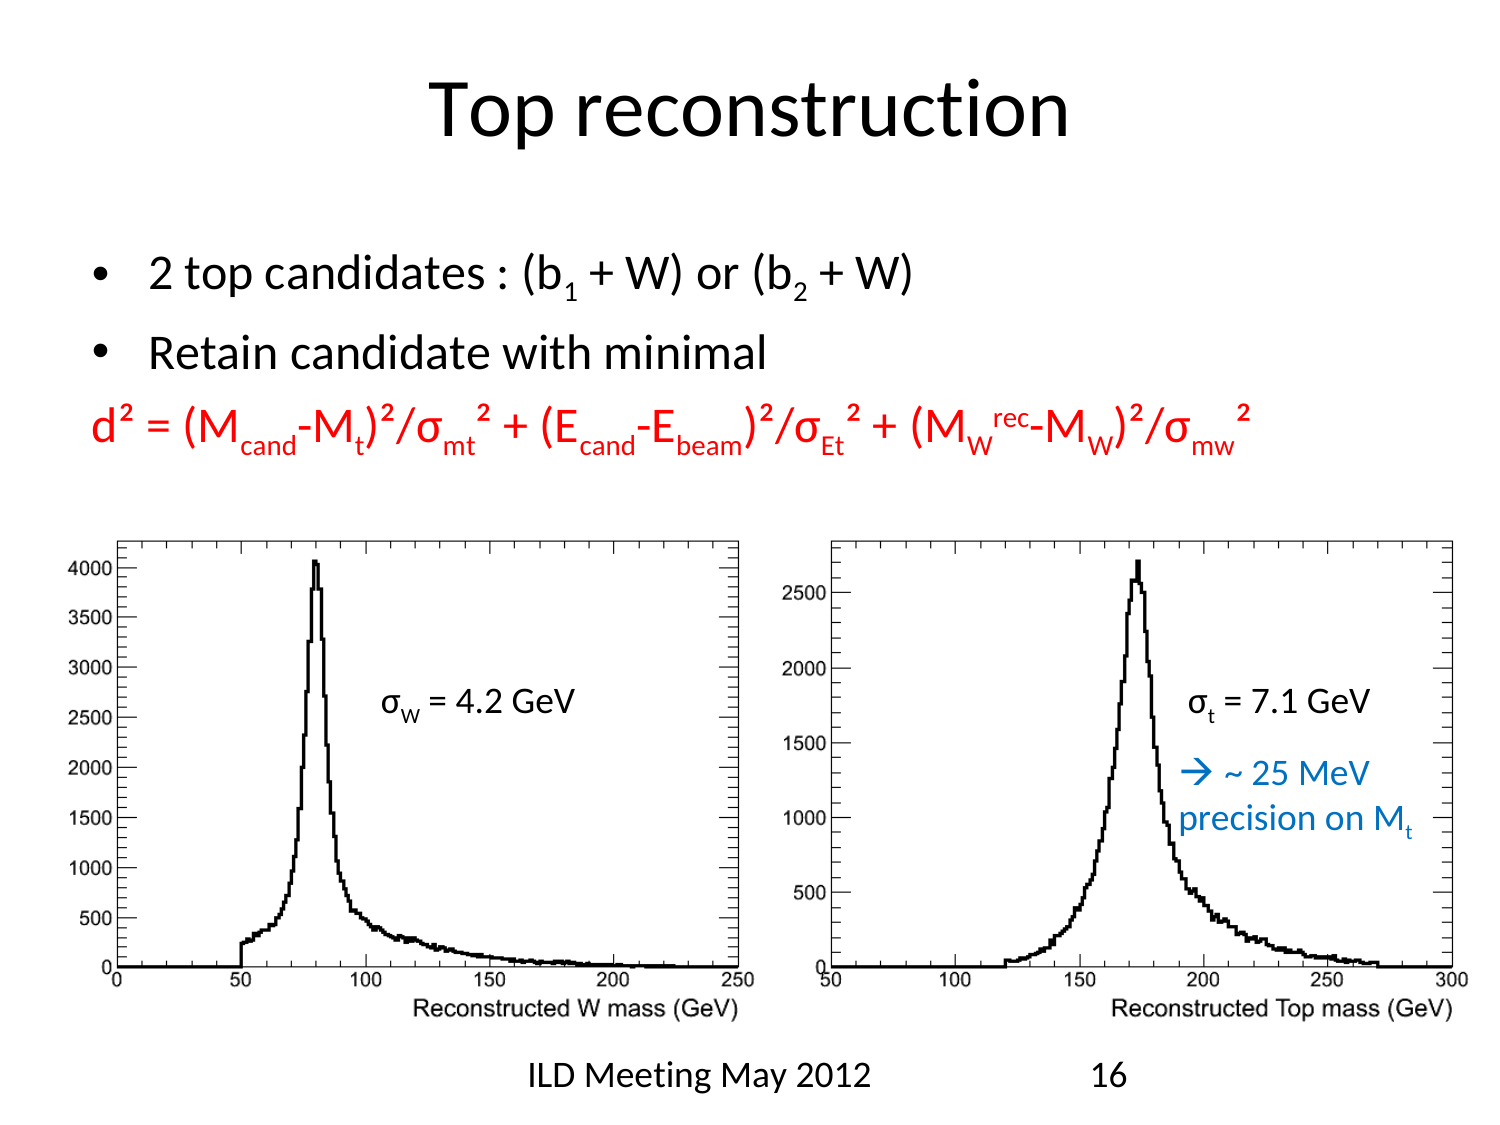

# Top reconstruction
2 top candidates : (b1 + W) or (b2 + W)
Retain candidate with minimal
d² = (Mcand-Mt)²/σmt² + (Ecand-Ebeam)²/σEt² + (MWrec-MW)²/σmw²
σW = 4.2 GeV
σt = 7.1 GeV
 ~ 25 MeV precision on Mt
16
ILD Meeting May 2012